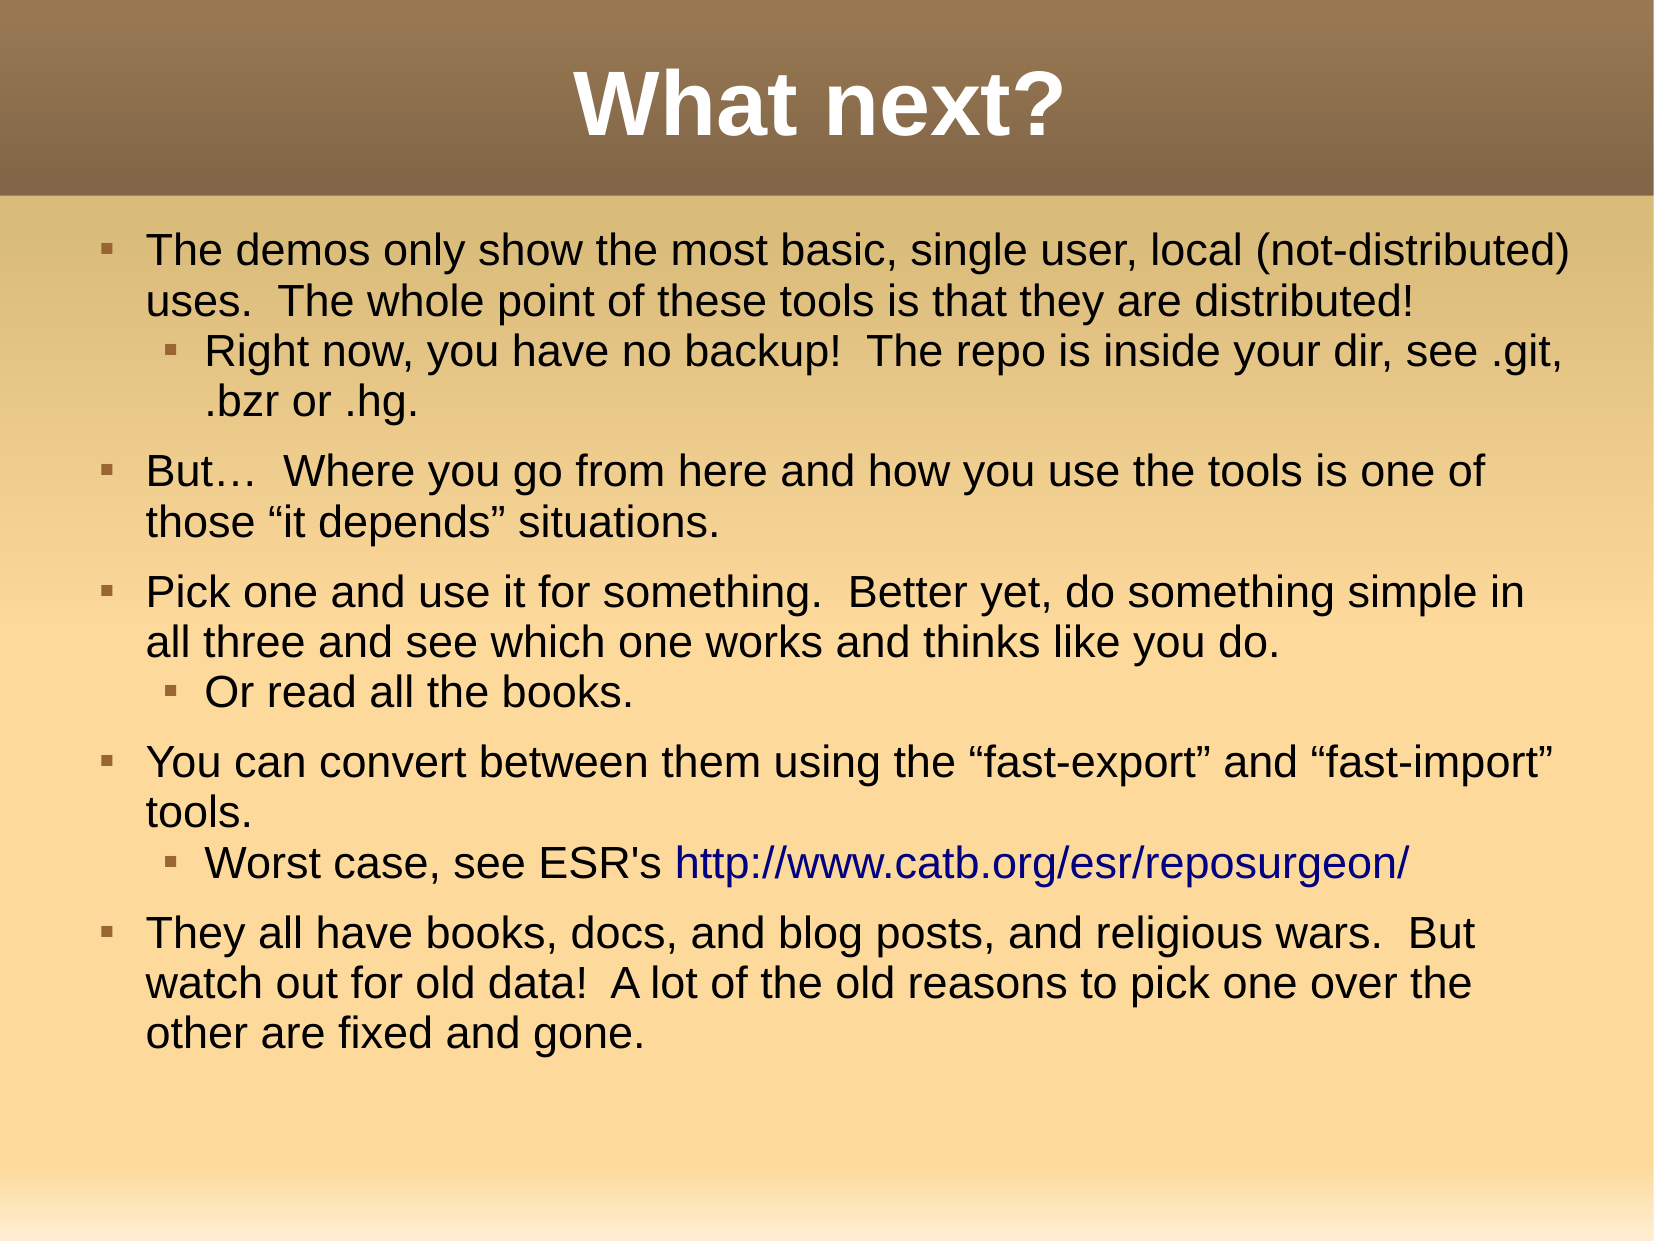

# What next?
The demos only show the most basic, single user, local (not-distributed) uses. The whole point of these tools is that they are distributed!
Right now, you have no backup! The repo is inside your dir, see .git, .bzr or .hg.
But… Where you go from here and how you use the tools is one of those “it depends” situations.
Pick one and use it for something. Better yet, do something simple in all three and see which one works and thinks like you do.
Or read all the books.
You can convert between them using the “fast-export” and “fast-import” tools.
Worst case, see ESR's http://www.catb.org/esr/reposurgeon/
They all have books, docs, and blog posts, and religious wars. But watch out for old data! A lot of the old reasons to pick one over the other are fixed and gone.